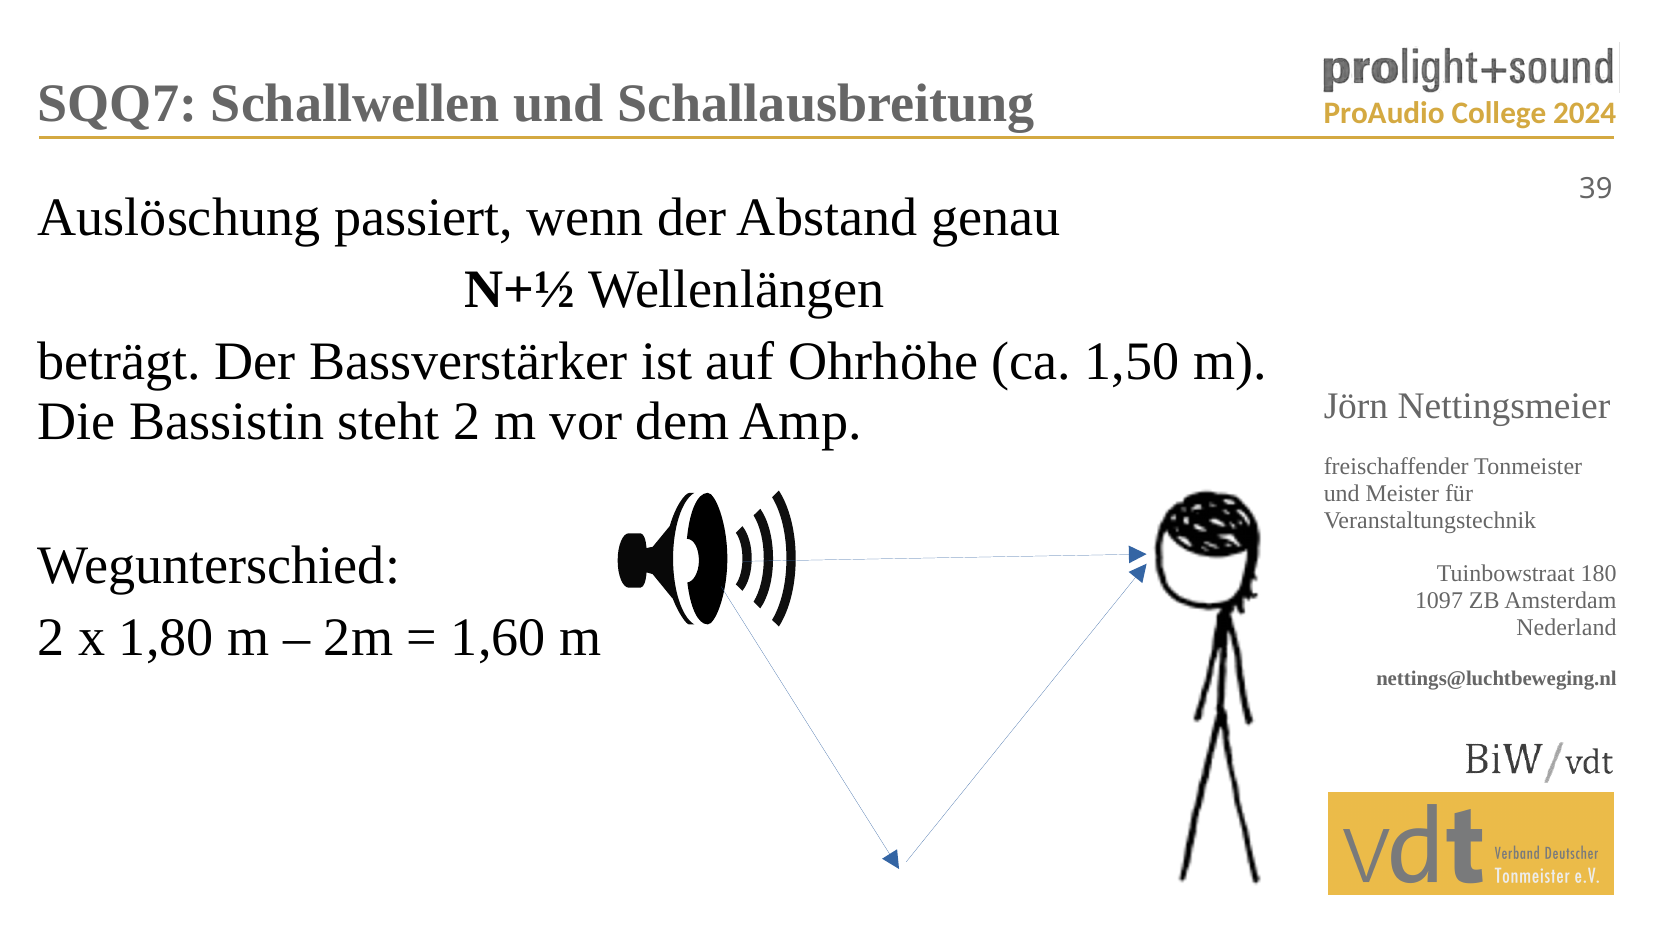

SQQ7: Schallwellen und Schallausbreitung
39
# Auslöschung passiert, wenn der Abstand genau
N+½ Wellenlängen
beträgt. Der Bassverstärker ist auf Ohrhöhe (ca. 1,50 m). Die Bassistin steht 2 m vor dem Amp.
Wegunterschied:
2 x 1,80 m – 2m = 1,60 m